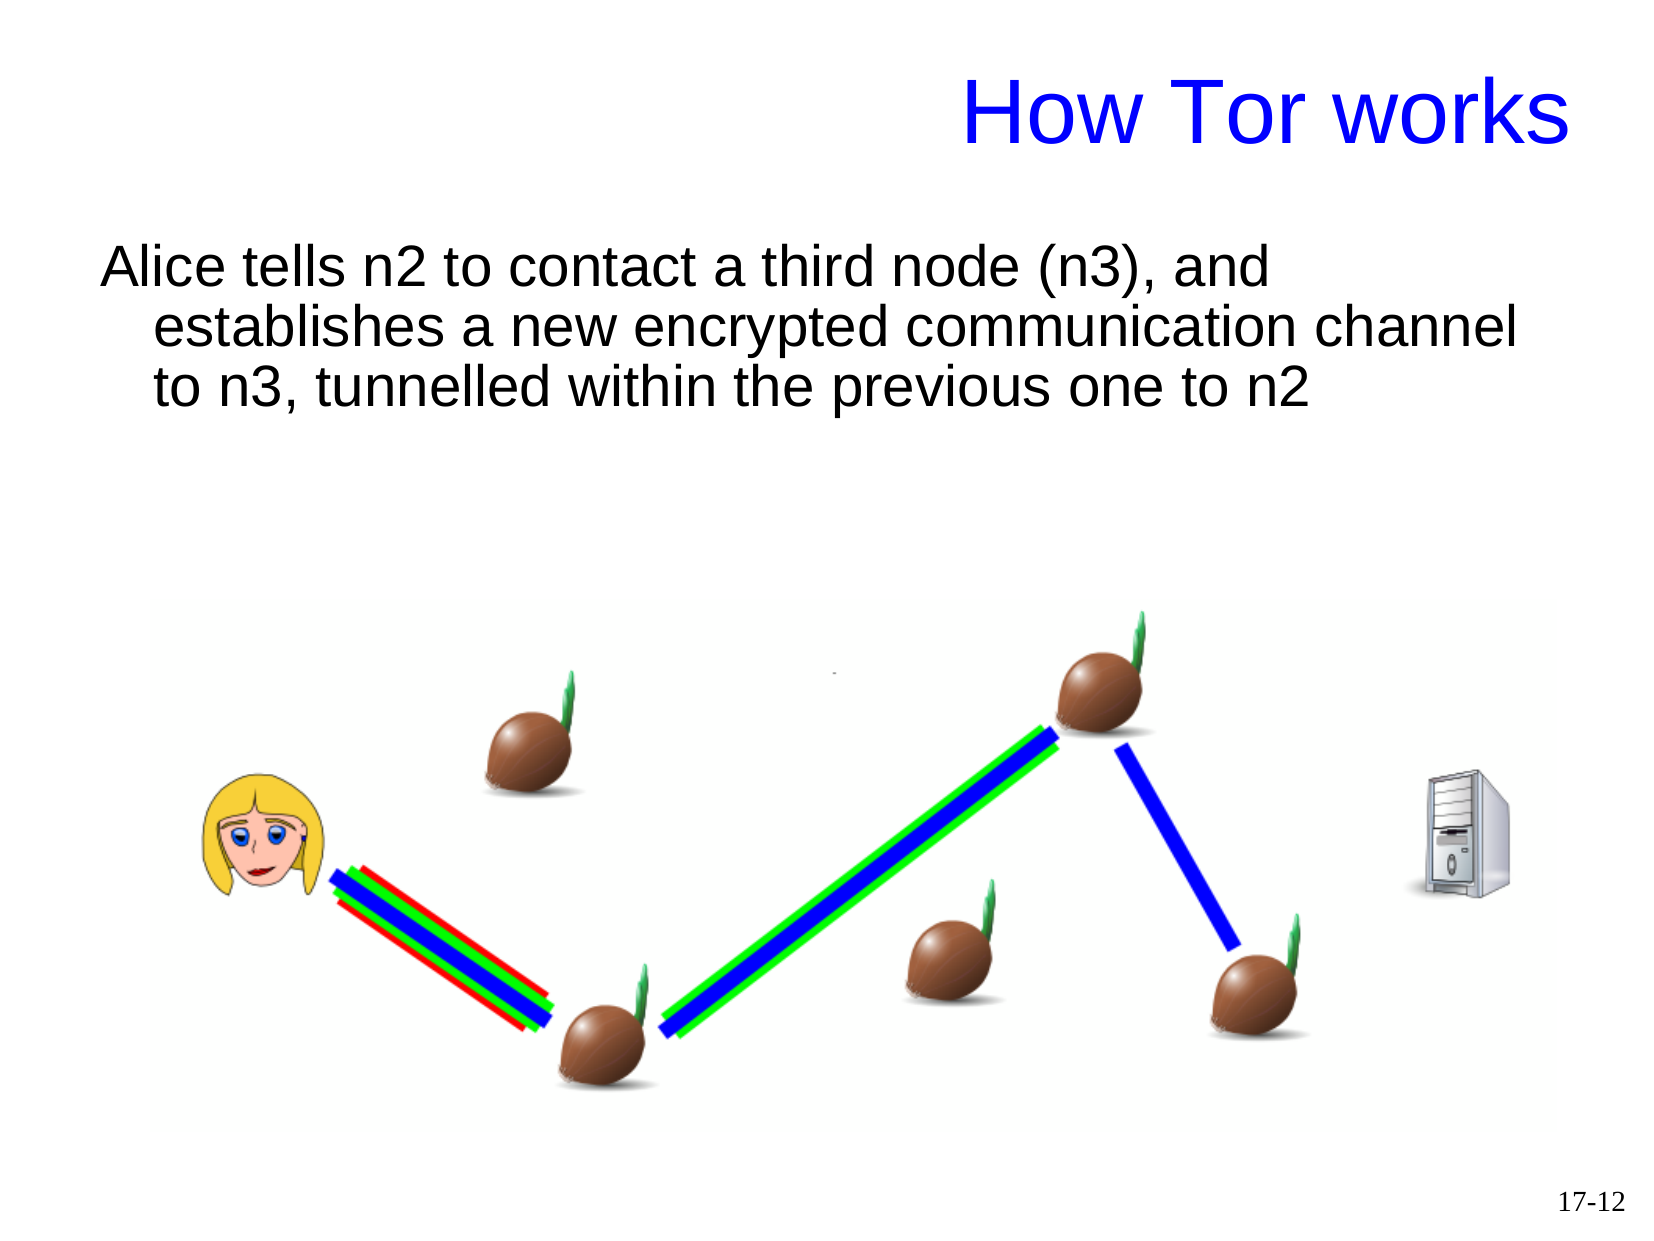

# How Tor works
Alice tells n2 to contact a third node (n3), and establishes a new encrypted communication channel to n3, tunnelled within the previous one to n2